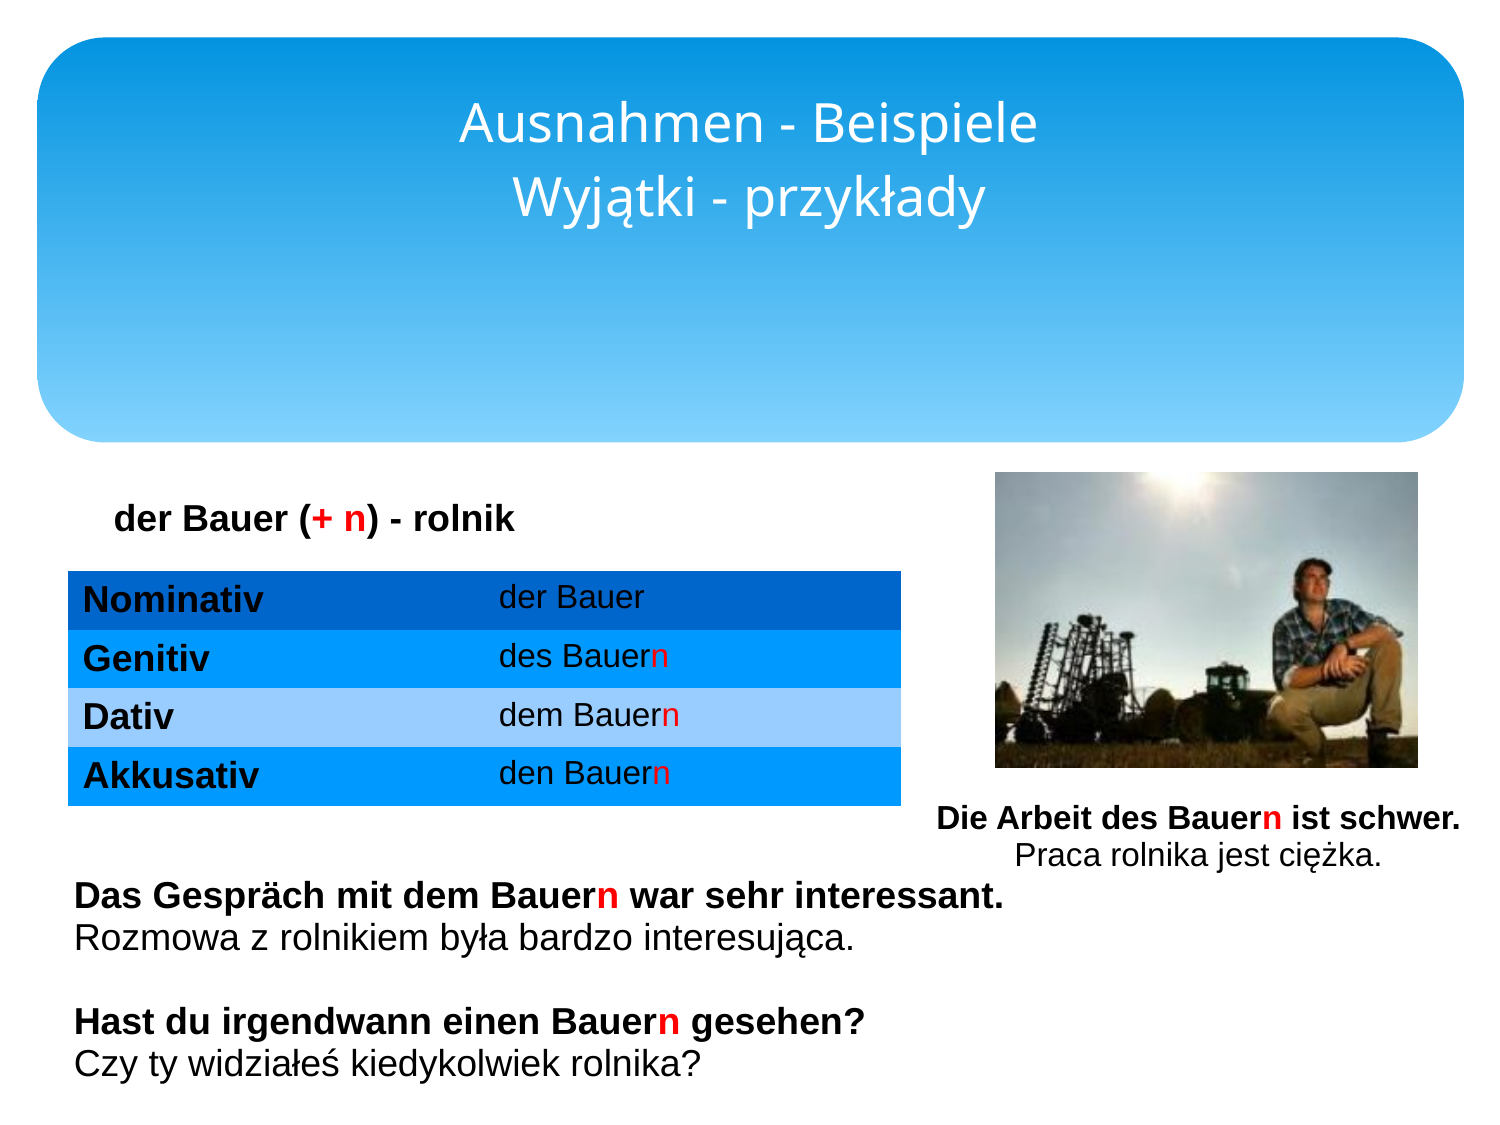

# Ausnahmen - Beispiele Wyjątki - przykłady
der Bauer (+ n) - rolnik
| Nominativ | der Bauer |
| --- | --- |
| Genitiv | des Bauern |
| Dativ | dem Bauern |
| Akkusativ | den Bauern |
Die Arbeit des Bauern ist schwer.
Praca rolnika jest ciężka.
Das Gespräch mit dem Bauern war sehr interessant.
Rozmowa z rolnikiem była bardzo interesująca.
Hast du irgendwann einen Bauern gesehen?
Czy ty widziałeś kiedykolwiek rolnika?